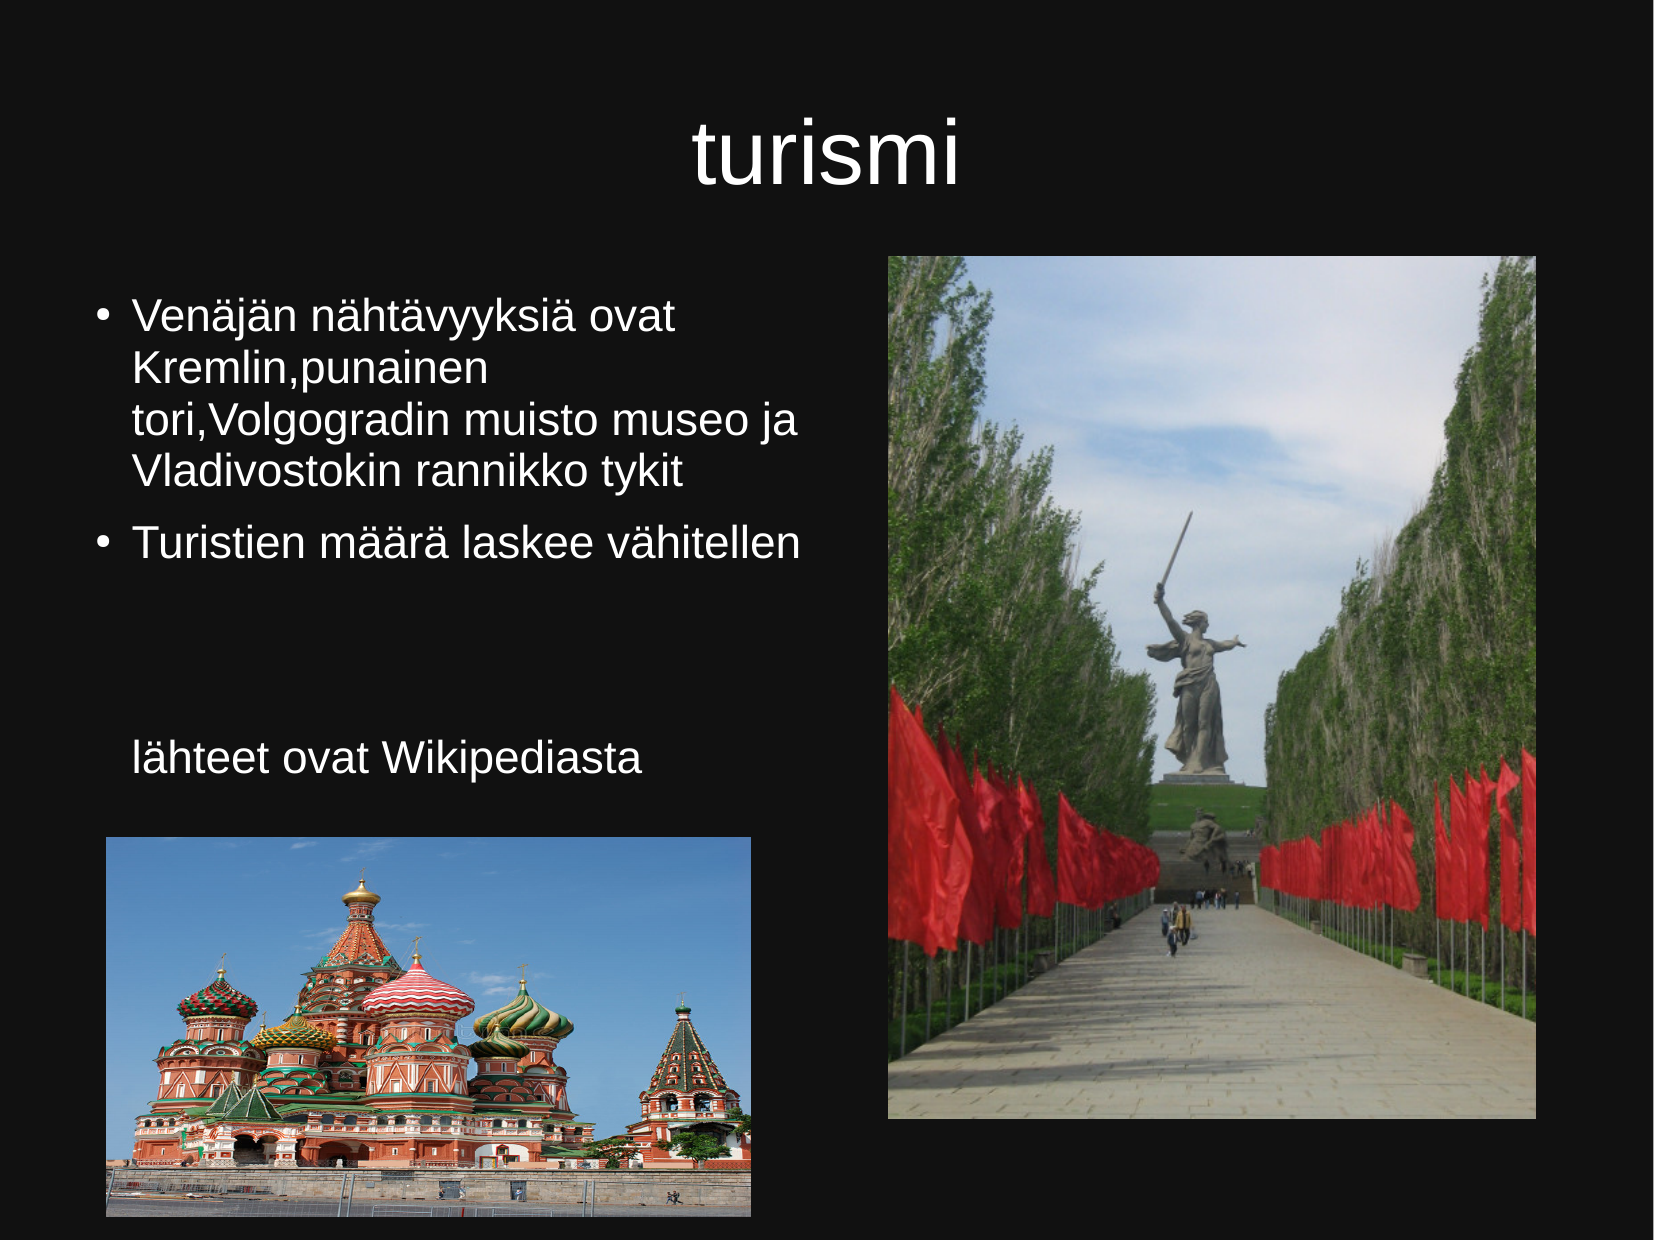

# turismi
Venäjän nähtävyyksiä ovat Kremlin,punainen tori,Volgogradin muisto museo ja Vladivostokin rannikko tykit
Turistien määrä laskee vähitellen
lähteet ovat Wikipediasta